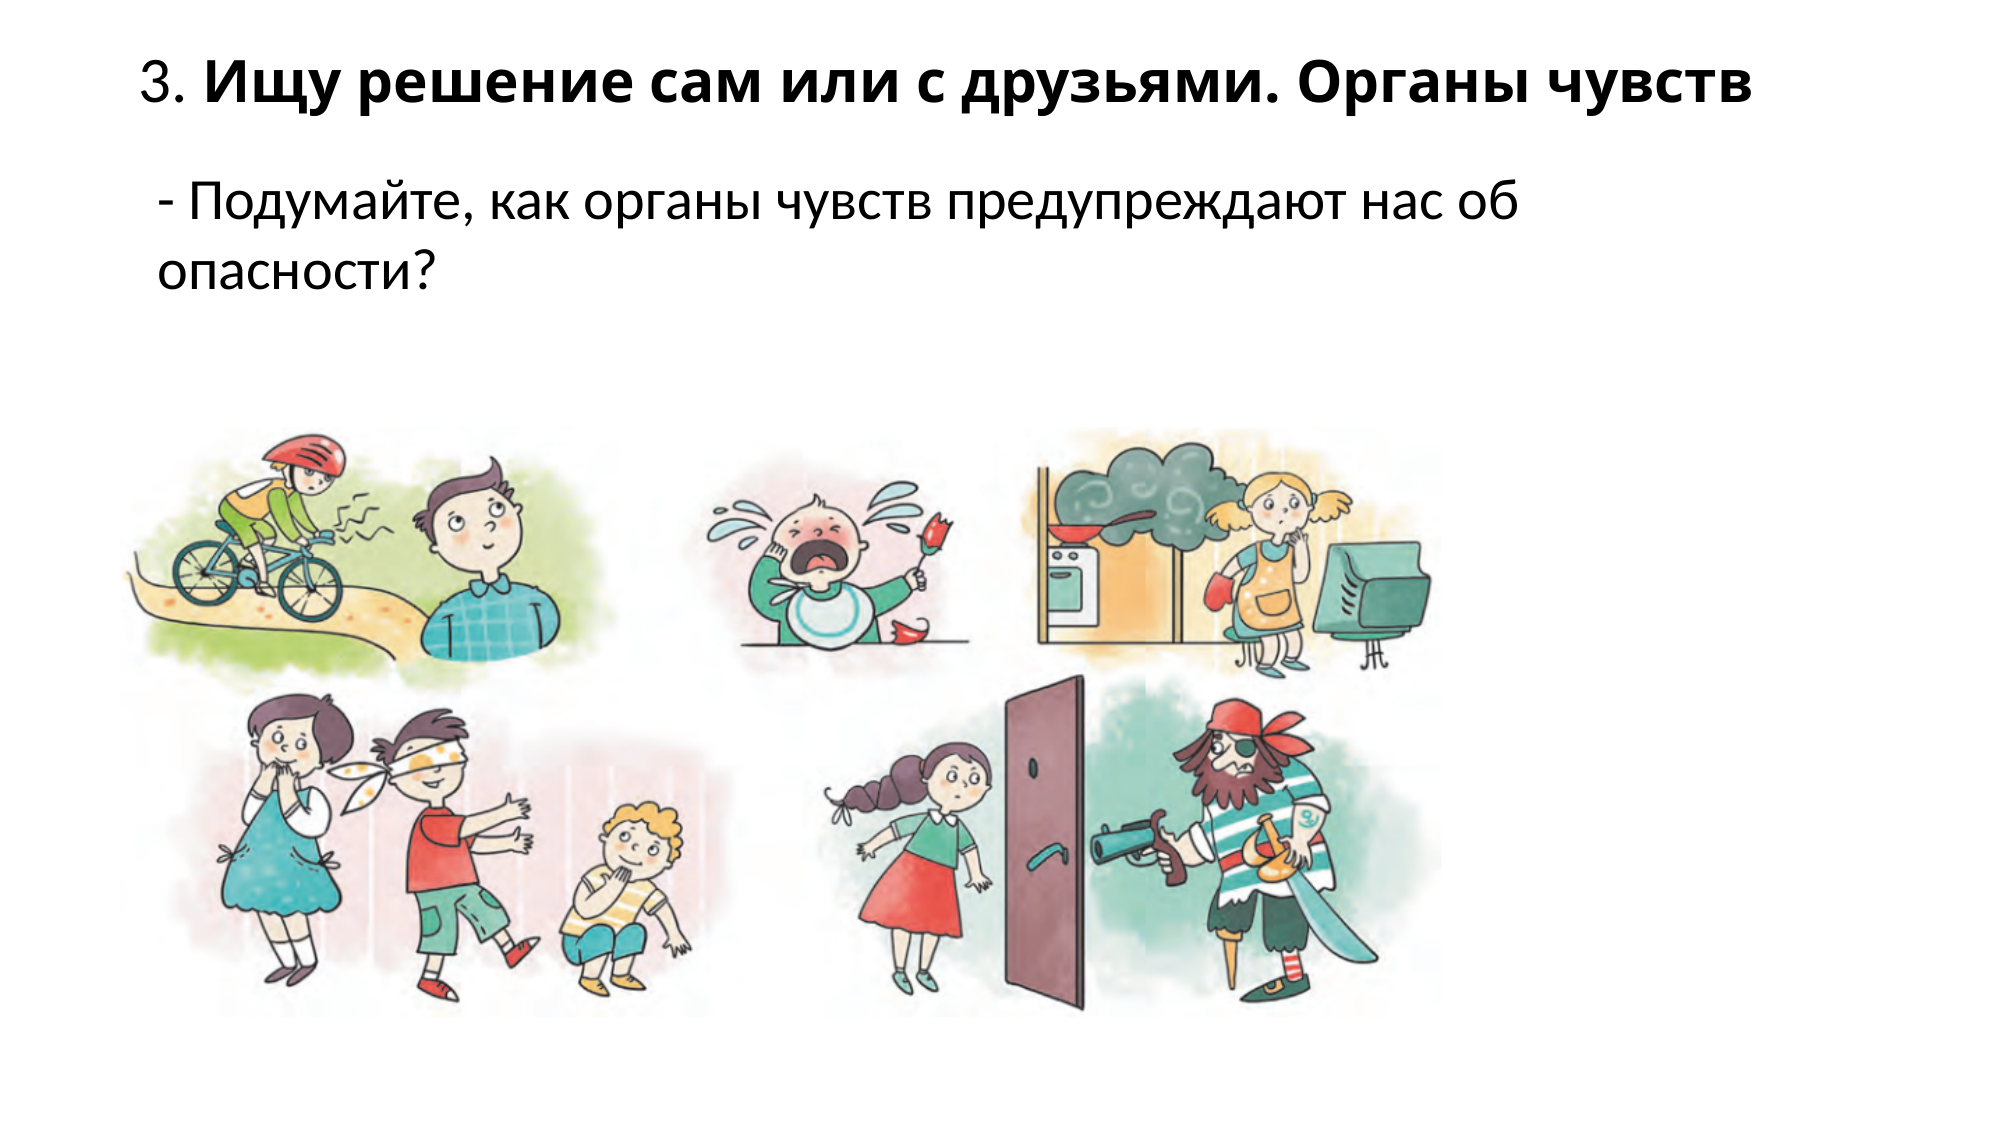

# 3. Ищу решение сам или с друзьями. Органы чувств
- Подумайте, как органы чувств предупреждают нас об опасности?